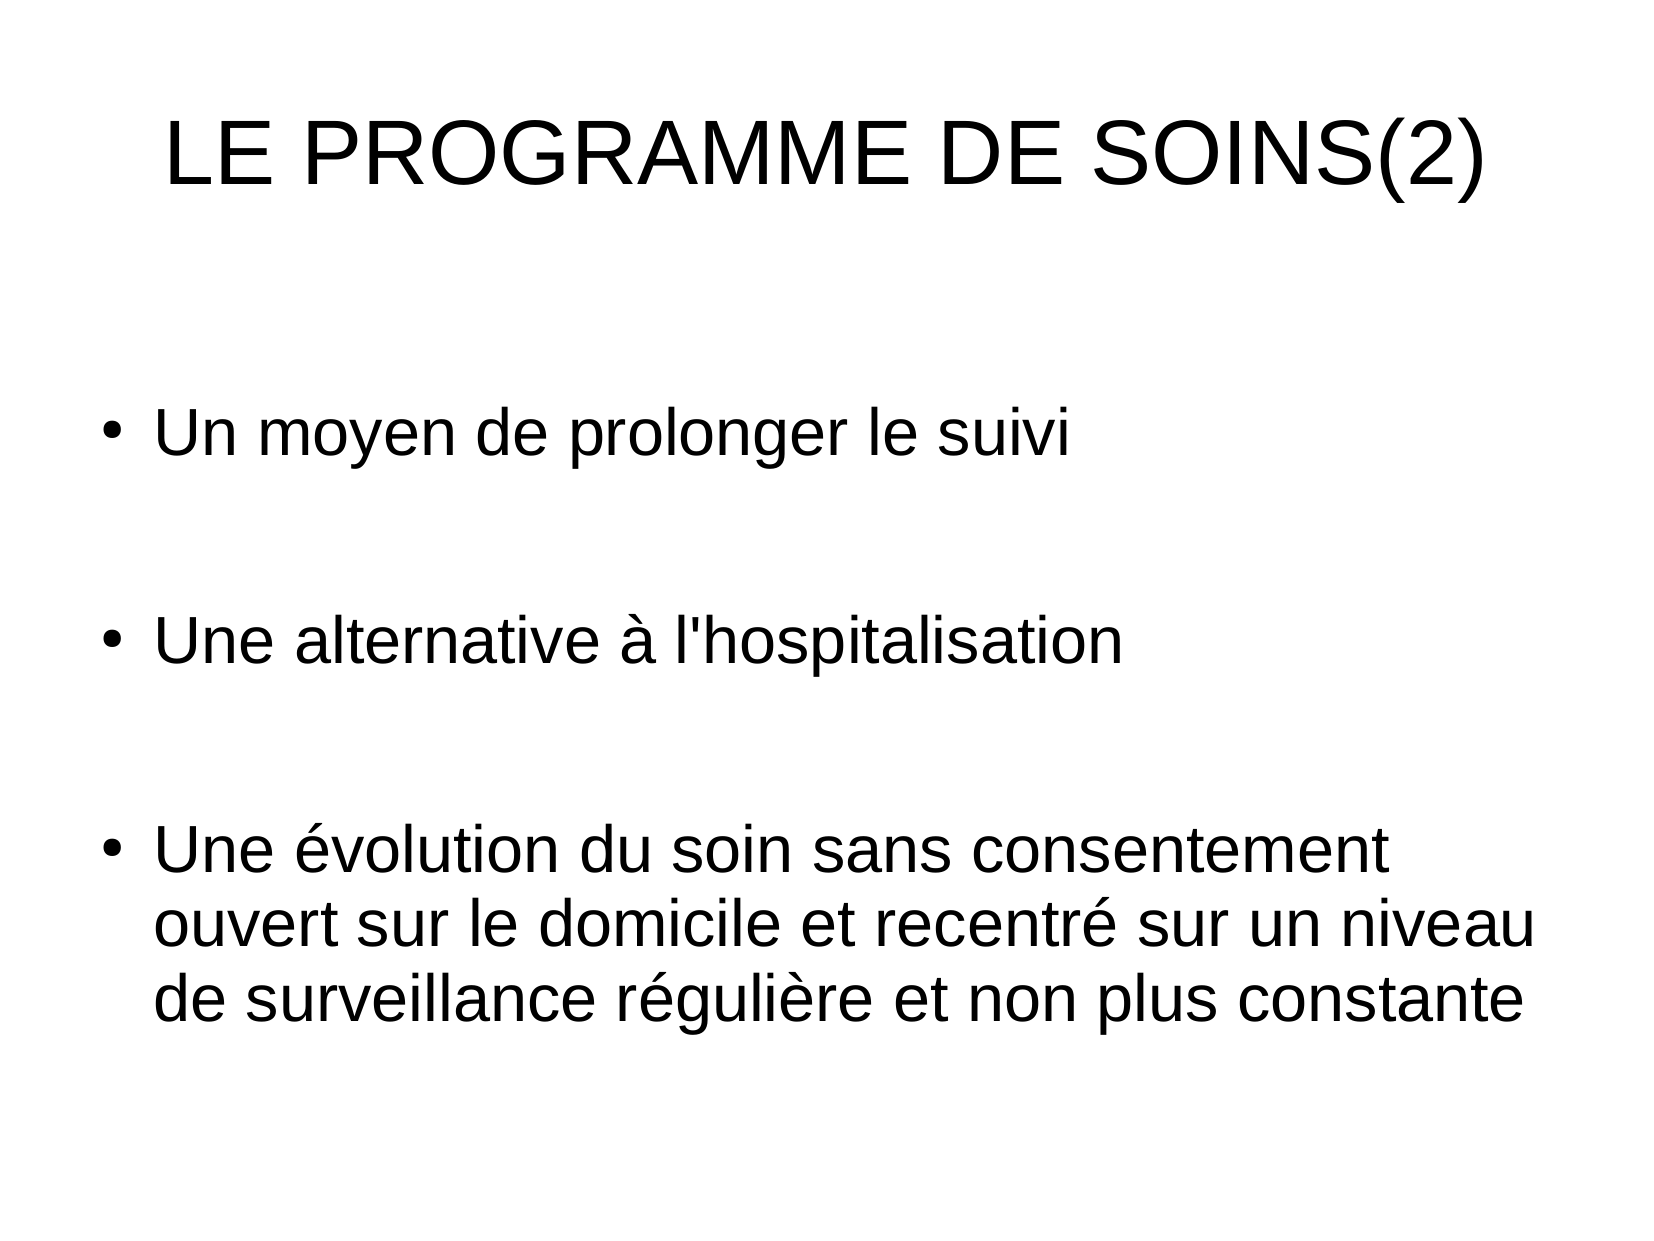

# LE PROGRAMME DE SOINS(2)
Un moyen de prolonger le suivi
Une alternative à l'hospitalisation
Une évolution du soin sans consentement ouvert sur le domicile et recentré sur un niveau de surveillance régulière et non plus constante